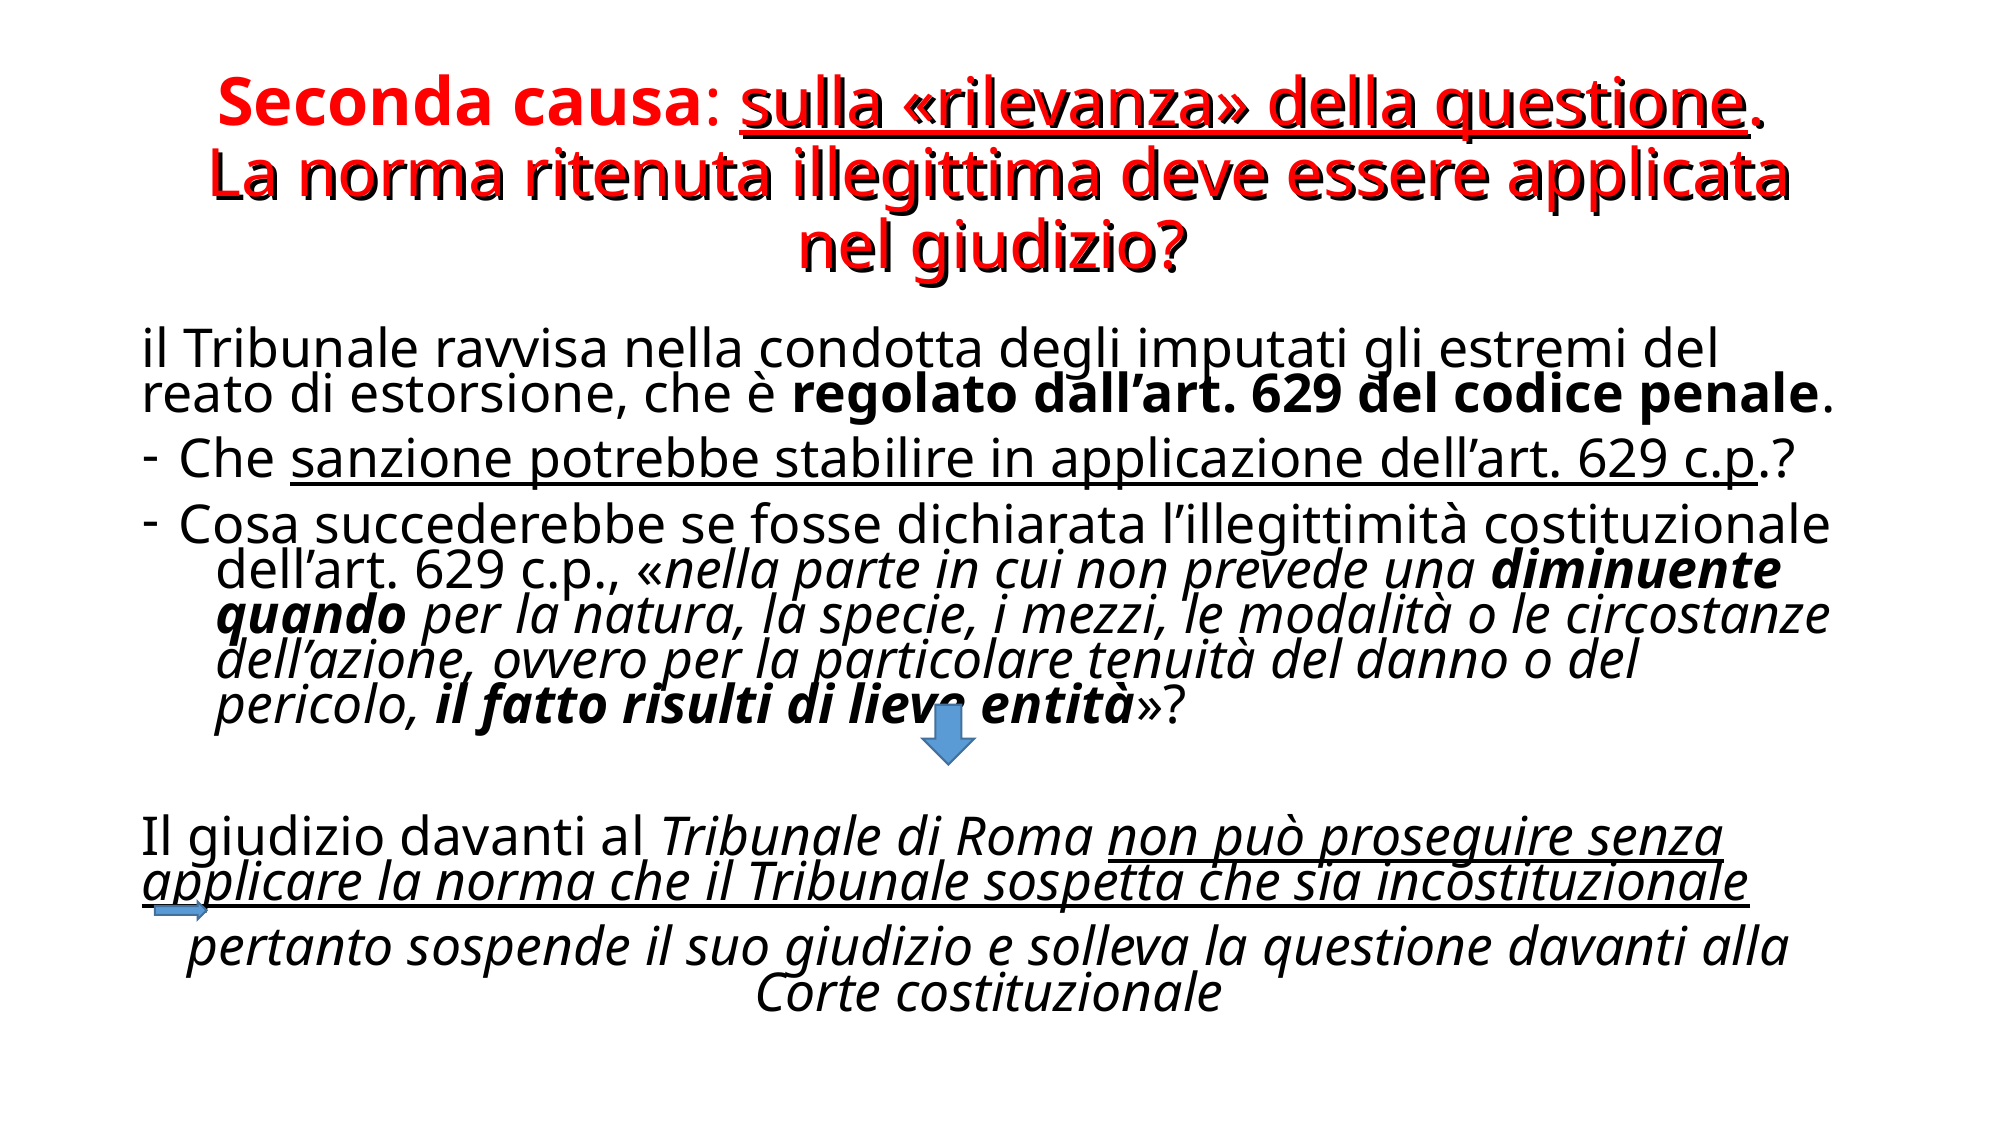

# Seconda causa: sulla «rilevanza» della questione. La norma ritenuta illegittima deve essere applicata nel giudizio?
il Tribunale ravvisa nella condotta degli imputati gli estremi del reato di estorsione, che è regolato dall’art. 629 del codice penale.
Che sanzione potrebbe stabilire in applicazione dell’art. 629 c.p.?
Cosa succederebbe se fosse dichiarata l’illegittimità costituzionale dell’art. 629 c.p., «nella parte in cui non prevede una diminuente quando per la natura, la specie, i mezzi, le modalità o le circostanze dell’azione, ovvero per la particolare tenuità del danno o del pericolo, il fatto risulti di lieve entità»?
Il giudizio davanti al Tribunale di Roma non può proseguire senza applicare la norma che il Tribunale sospetta che sia incostituzionale
pertanto sospende il suo giudizio e solleva la questione davanti alla Corte costituzionale